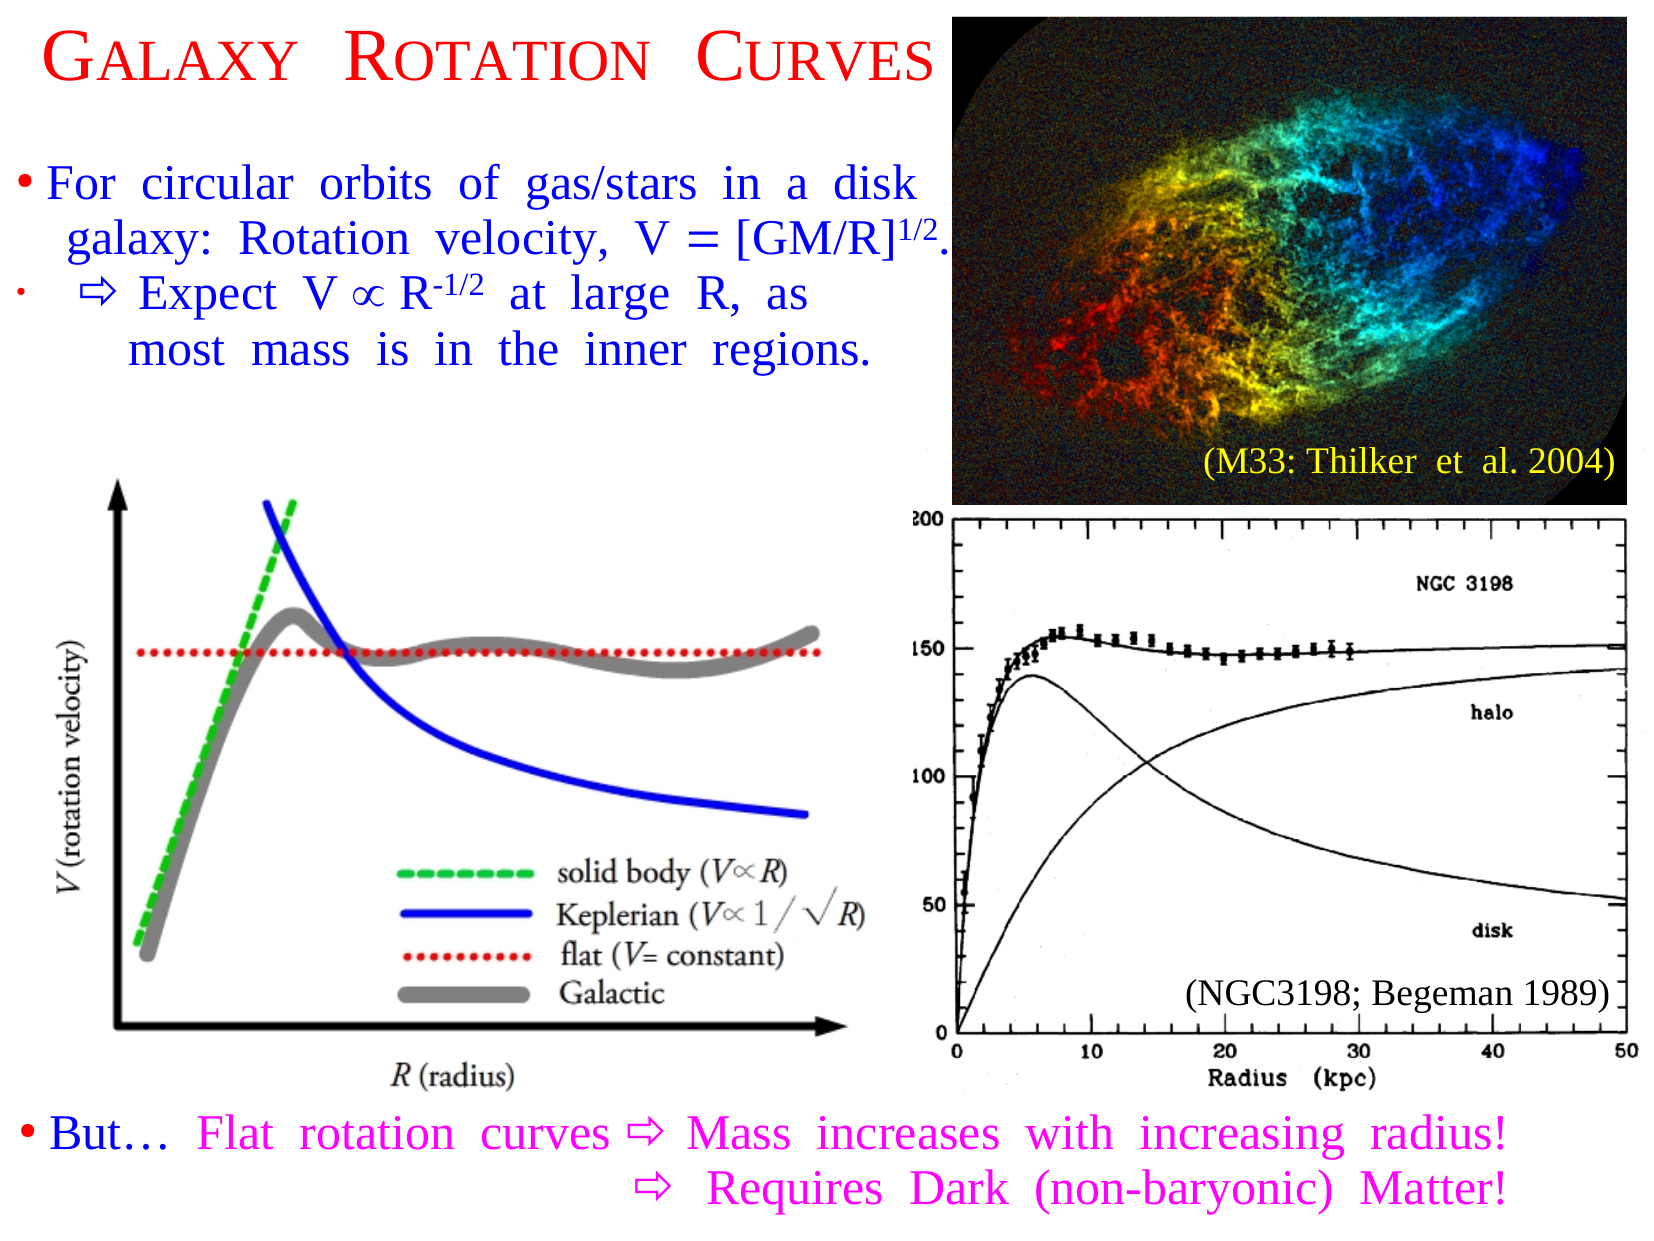

GALAXY ROTATION CURVES
 For circular orbits of gas/stars in a disk
 galaxy: Rotation velocity, V = [GM/R]1/2.
  Expect V  R-1/2 at large R, as
 most mass is in the inner regions.
(M33: Thilker et al. 2004)
(NGC3198; Begeman 1989)
 But… Flat rotation curves  Mass increases with increasing radius!
  Requires Dark (non-baryonic) Matter!